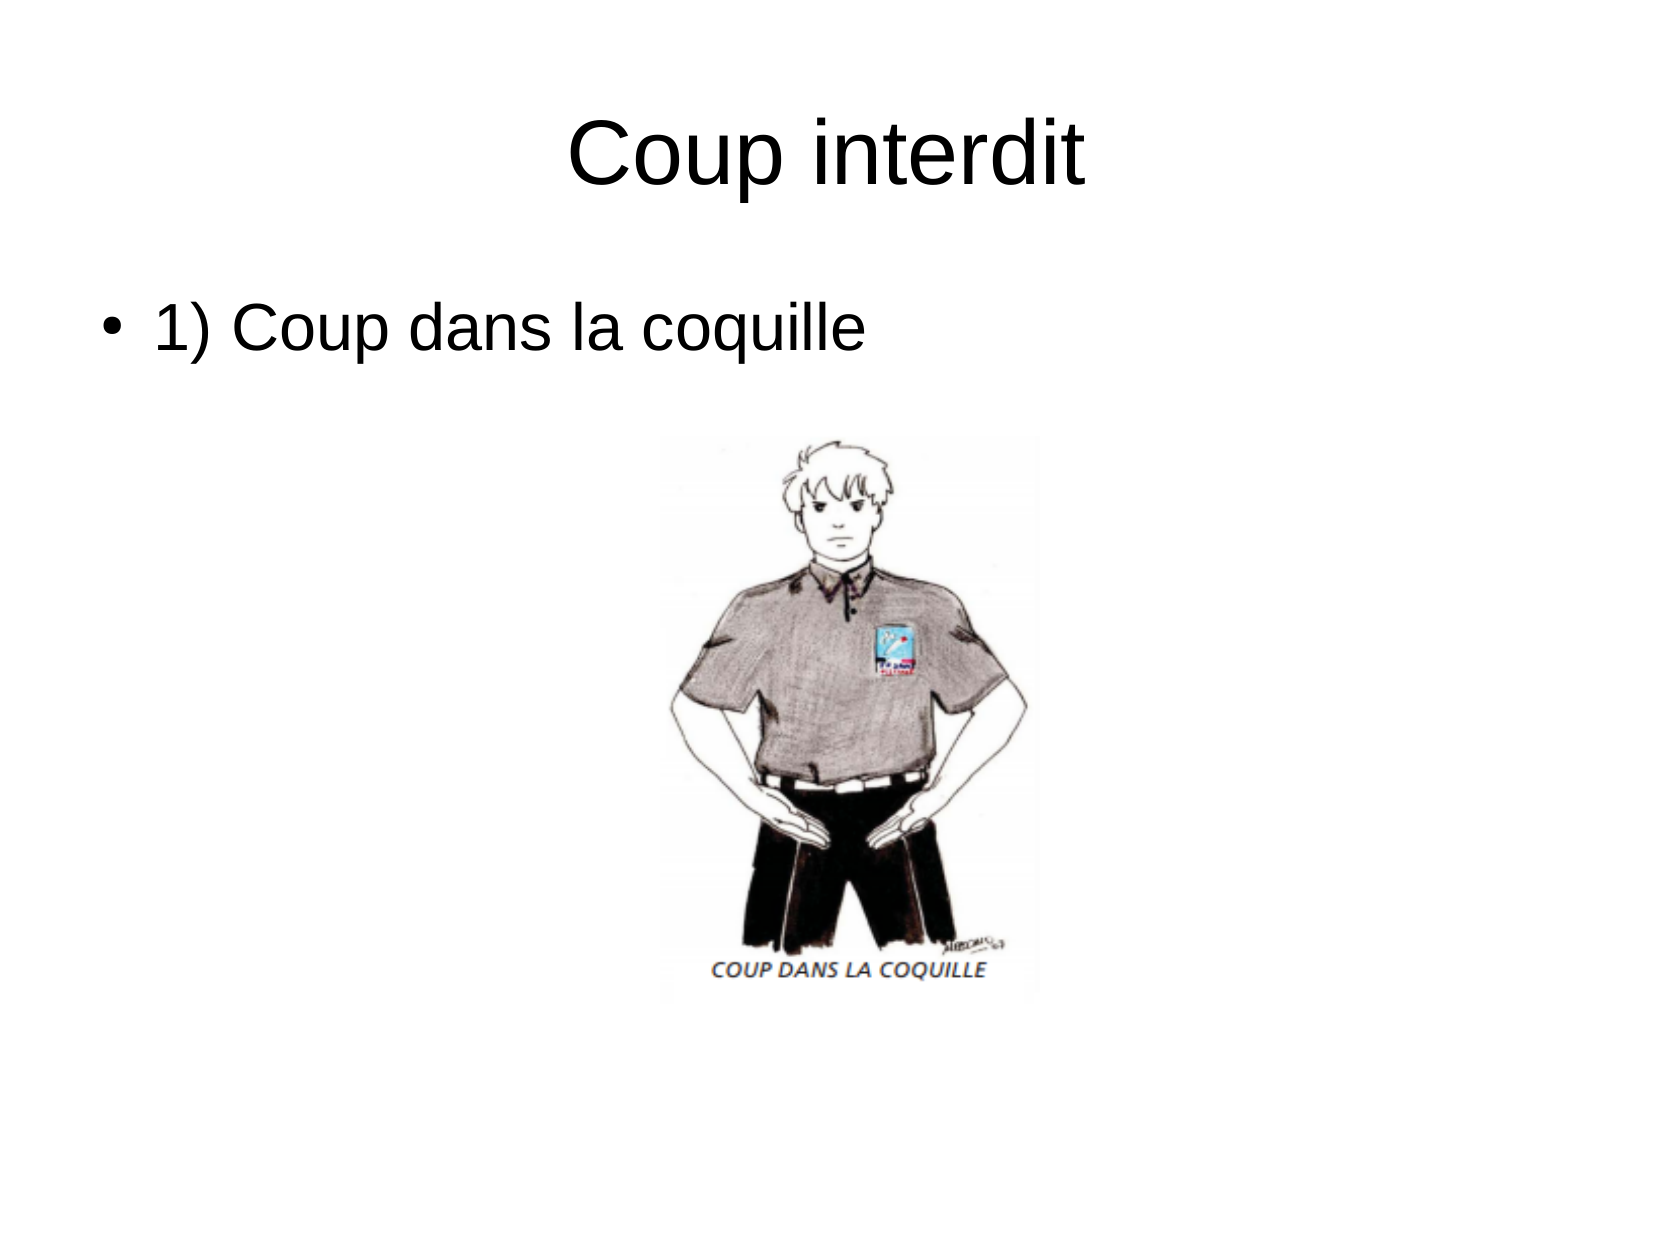

# Coup interdit
1) Coup dans la coquille